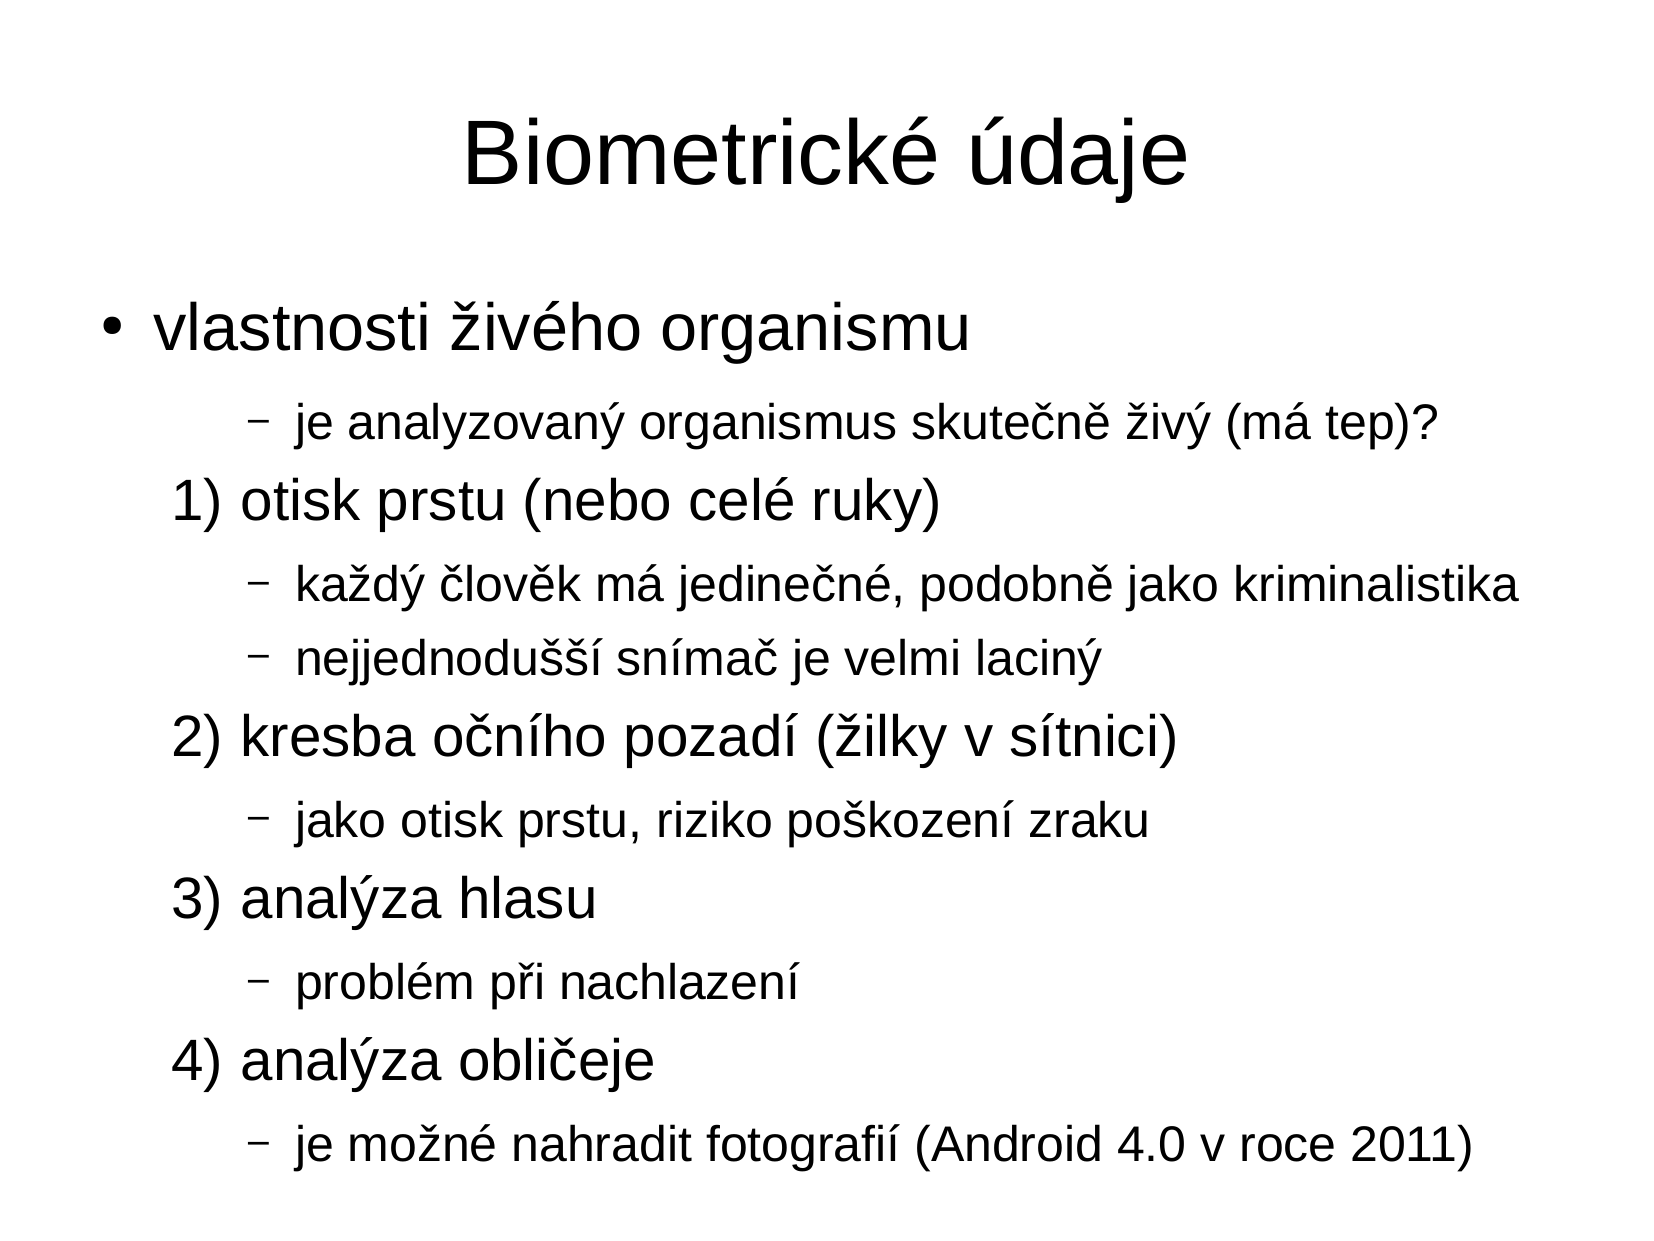

# Biometrické údaje
vlastnosti živého organismu
je analyzovaný organismus skutečně živý (má tep)?
 otisk prstu (nebo celé ruky)
každý člověk má jedinečné, podobně jako kriminalistika
nejjednodušší snímač je velmi laciný
 kresba očního pozadí (žilky v sítnici)
jako otisk prstu, riziko poškození zraku
 analýza hlasu
problém při nachlazení
 analýza obličeje
je možné nahradit fotografií (Android 4.0 v roce 2011)